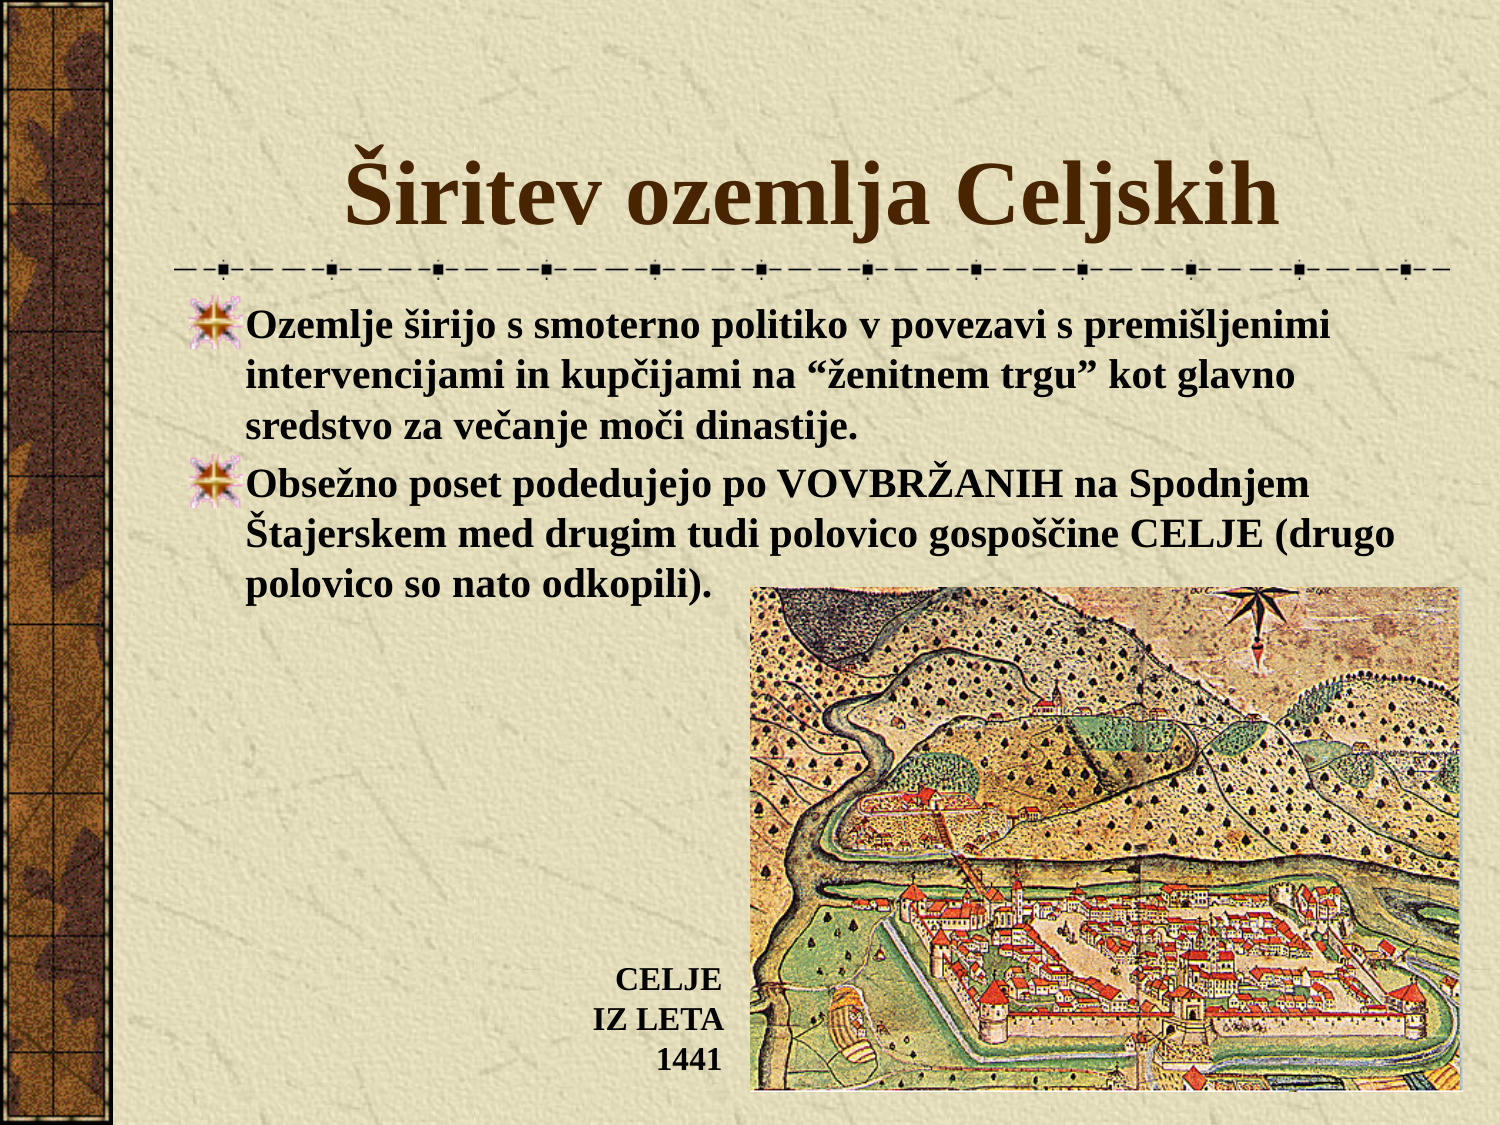

# Širitev ozemlja Celjskih
Ozemlje širijo s smoterno politiko v povezavi s premišljenimi intervencijami in kupčijami na “ženitnem trgu” kot glavno sredstvo za večanje moči dinastije.
Obsežno poset podedujejo po VOVBRŽANIH na Spodnjem Štajerskem med drugim tudi polovico gospoščine CELJE (drugo polovico so nato odkopili).
CELJE IZ LETA 1441